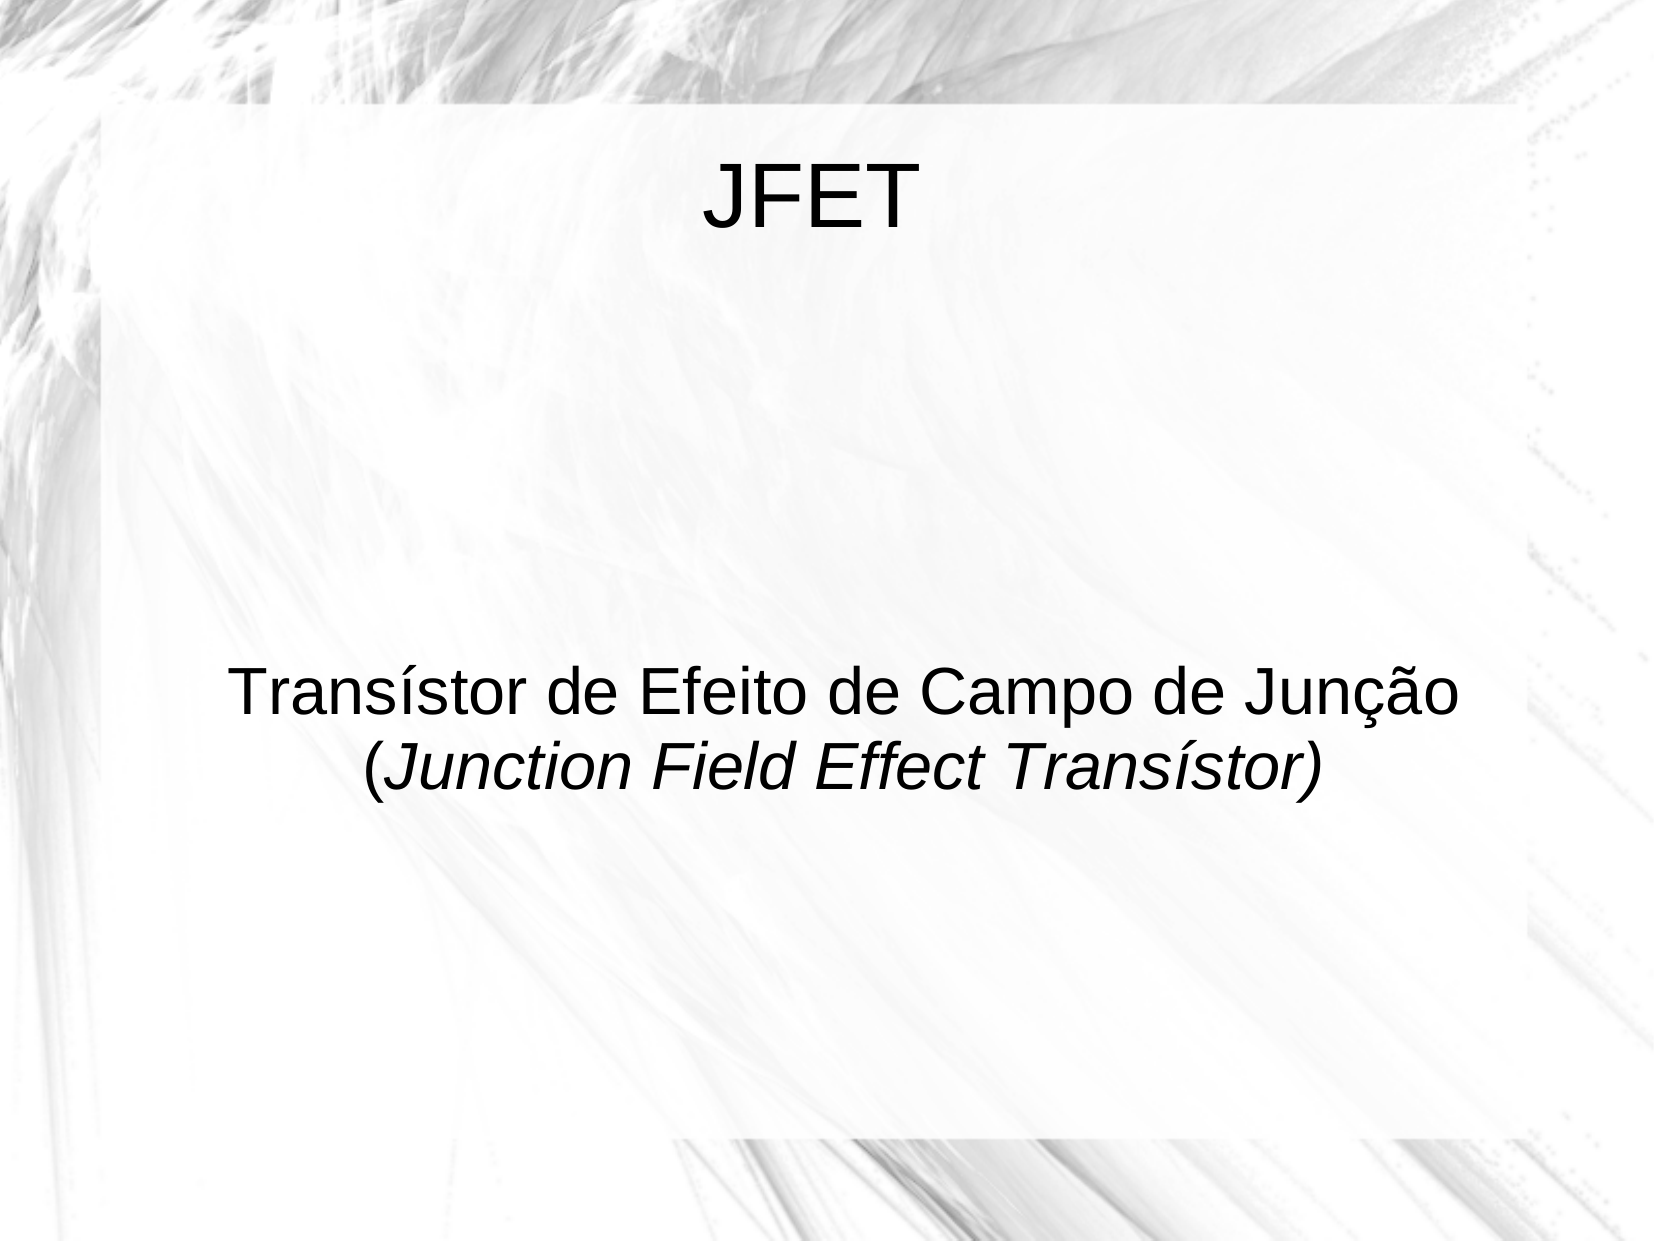

# JFET
Transístor de Efeito de Campo de Junção
(Junction Field Effect Transístor)